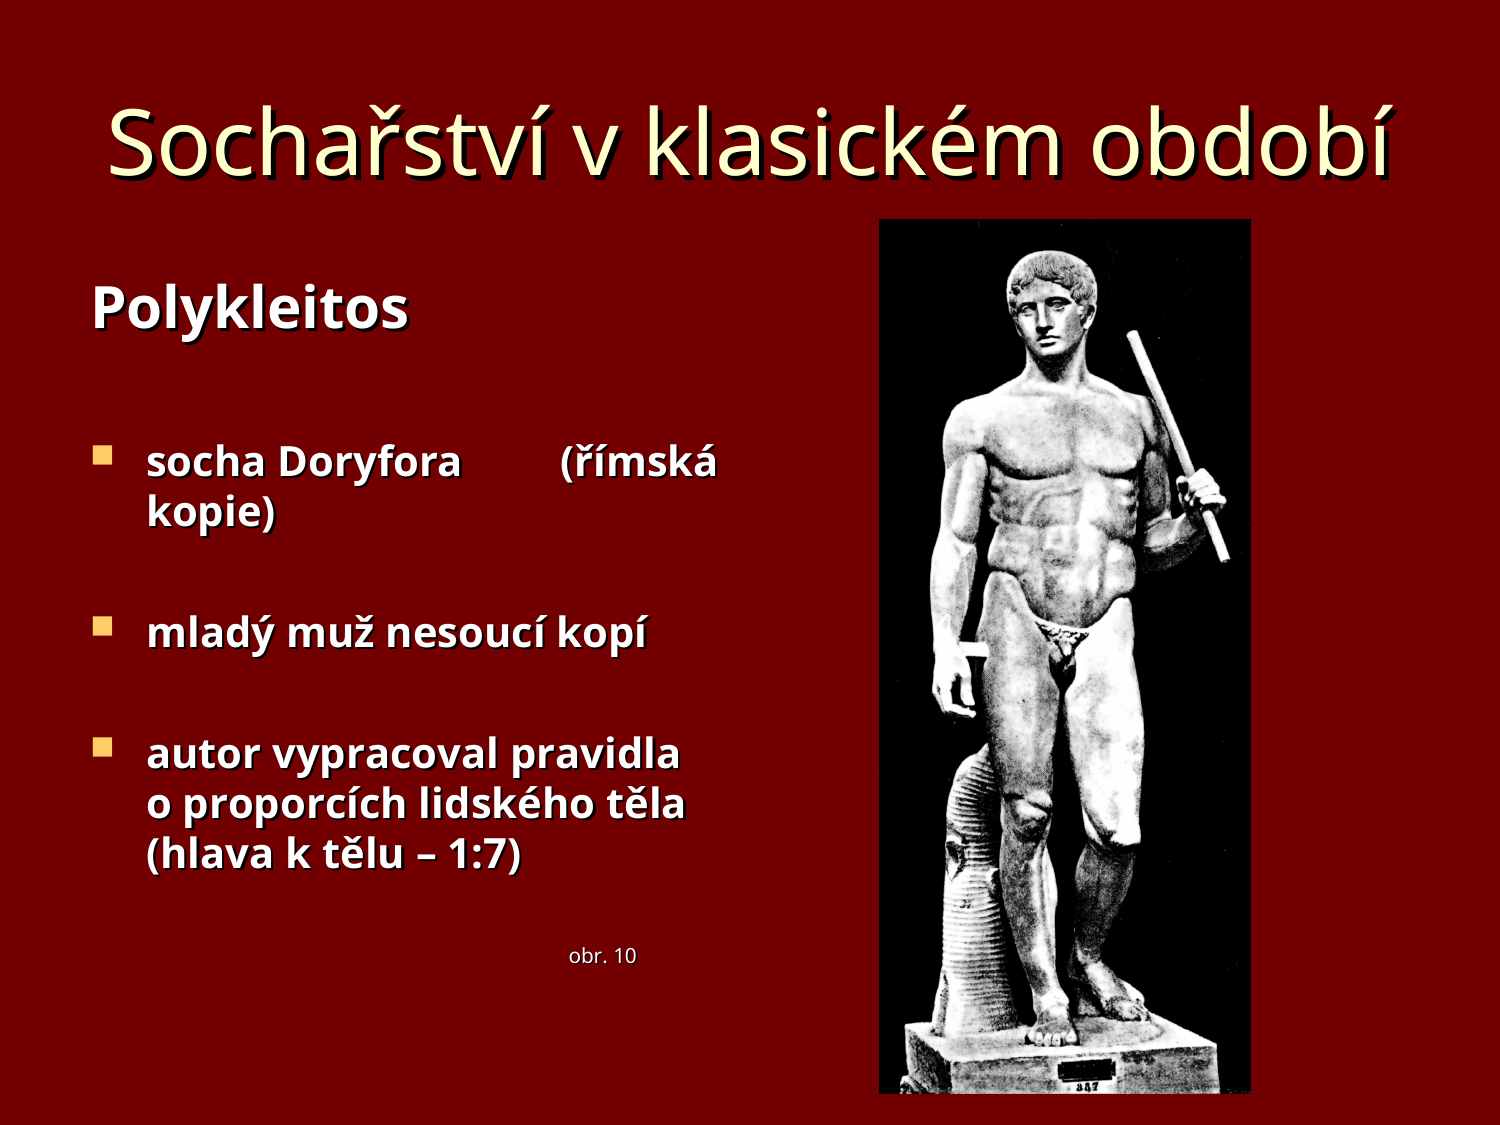

# Sochařství v klasickém období
Polykleitos
socha Doryfora (římská kopie)
mladý muž nesoucí kopí
autor vypracoval pravidla o proporcích lidského těla (hlava k tělu – 1:7)
 obr. 10